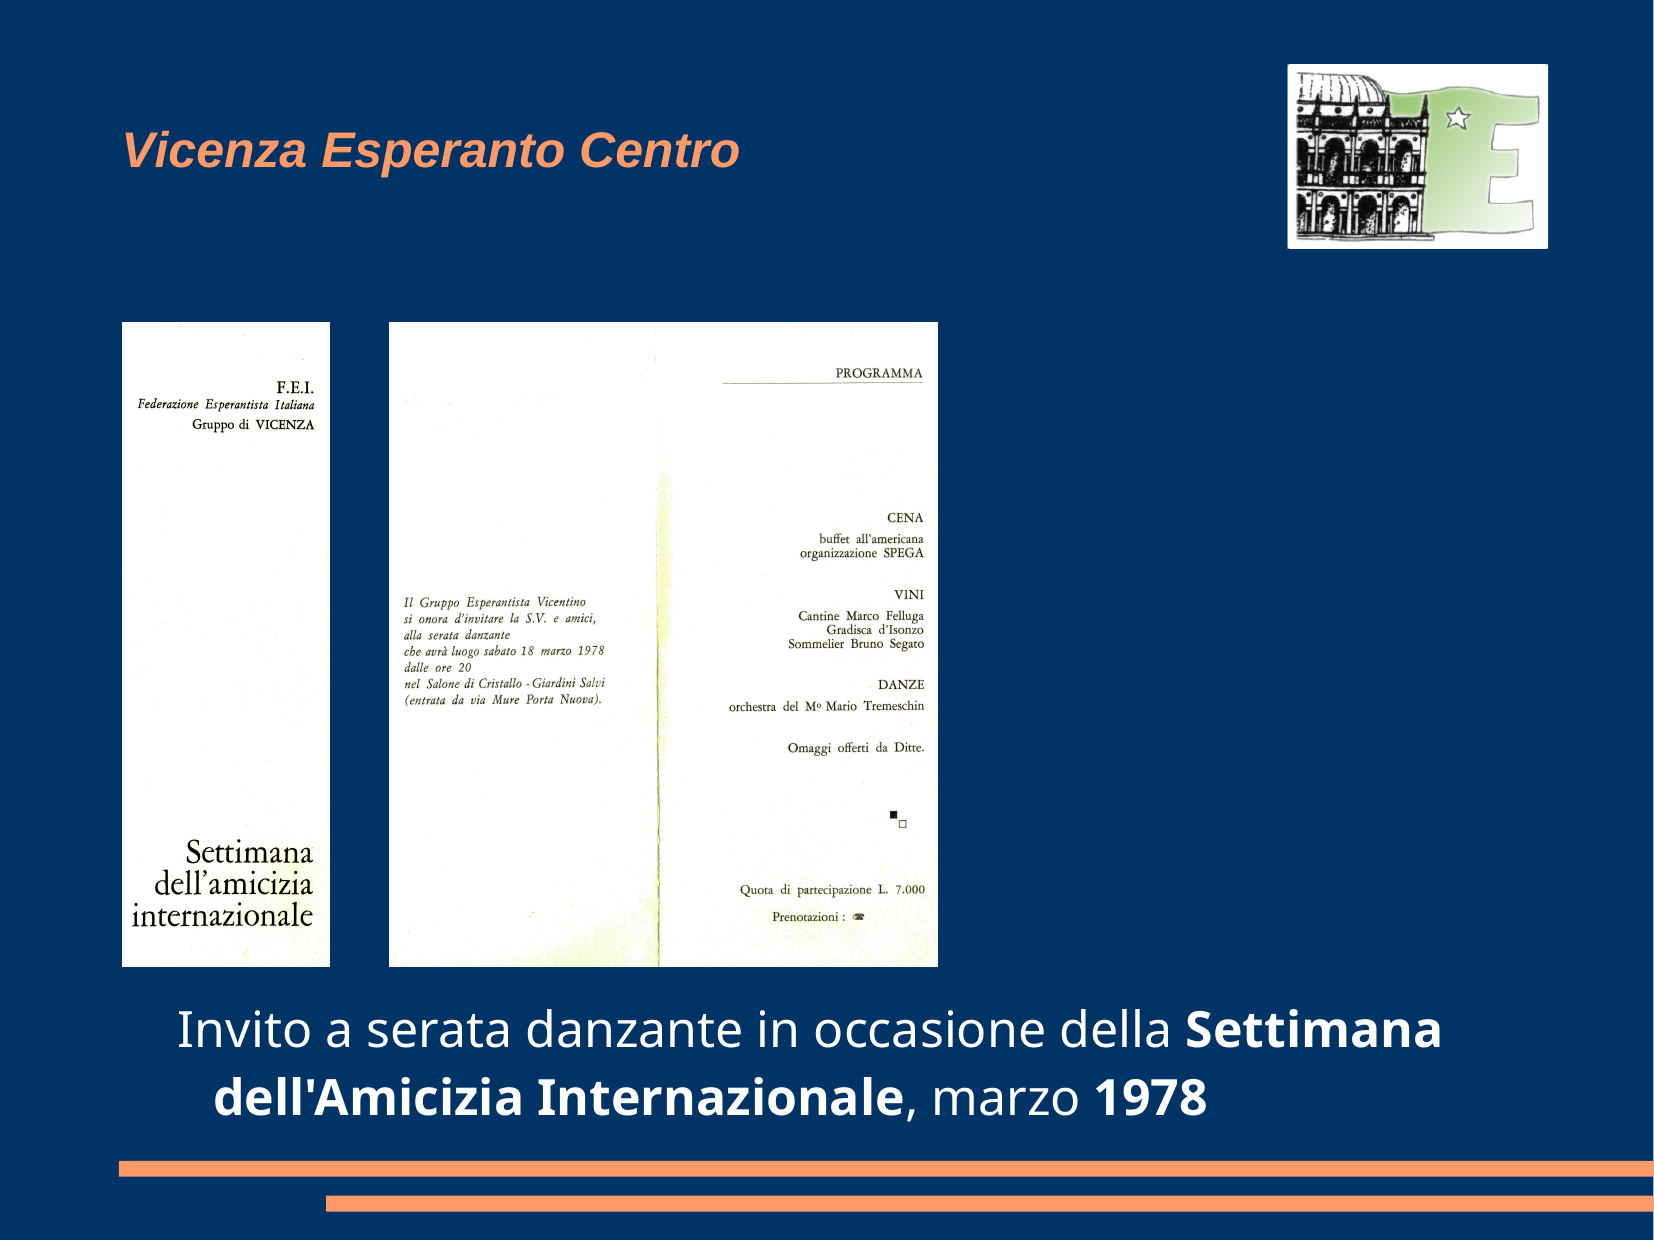

# Vicenza Esperanto Centro
Invito a serata danzante in occasione della Settimana dell'Amicizia Internazionale, marzo 1978